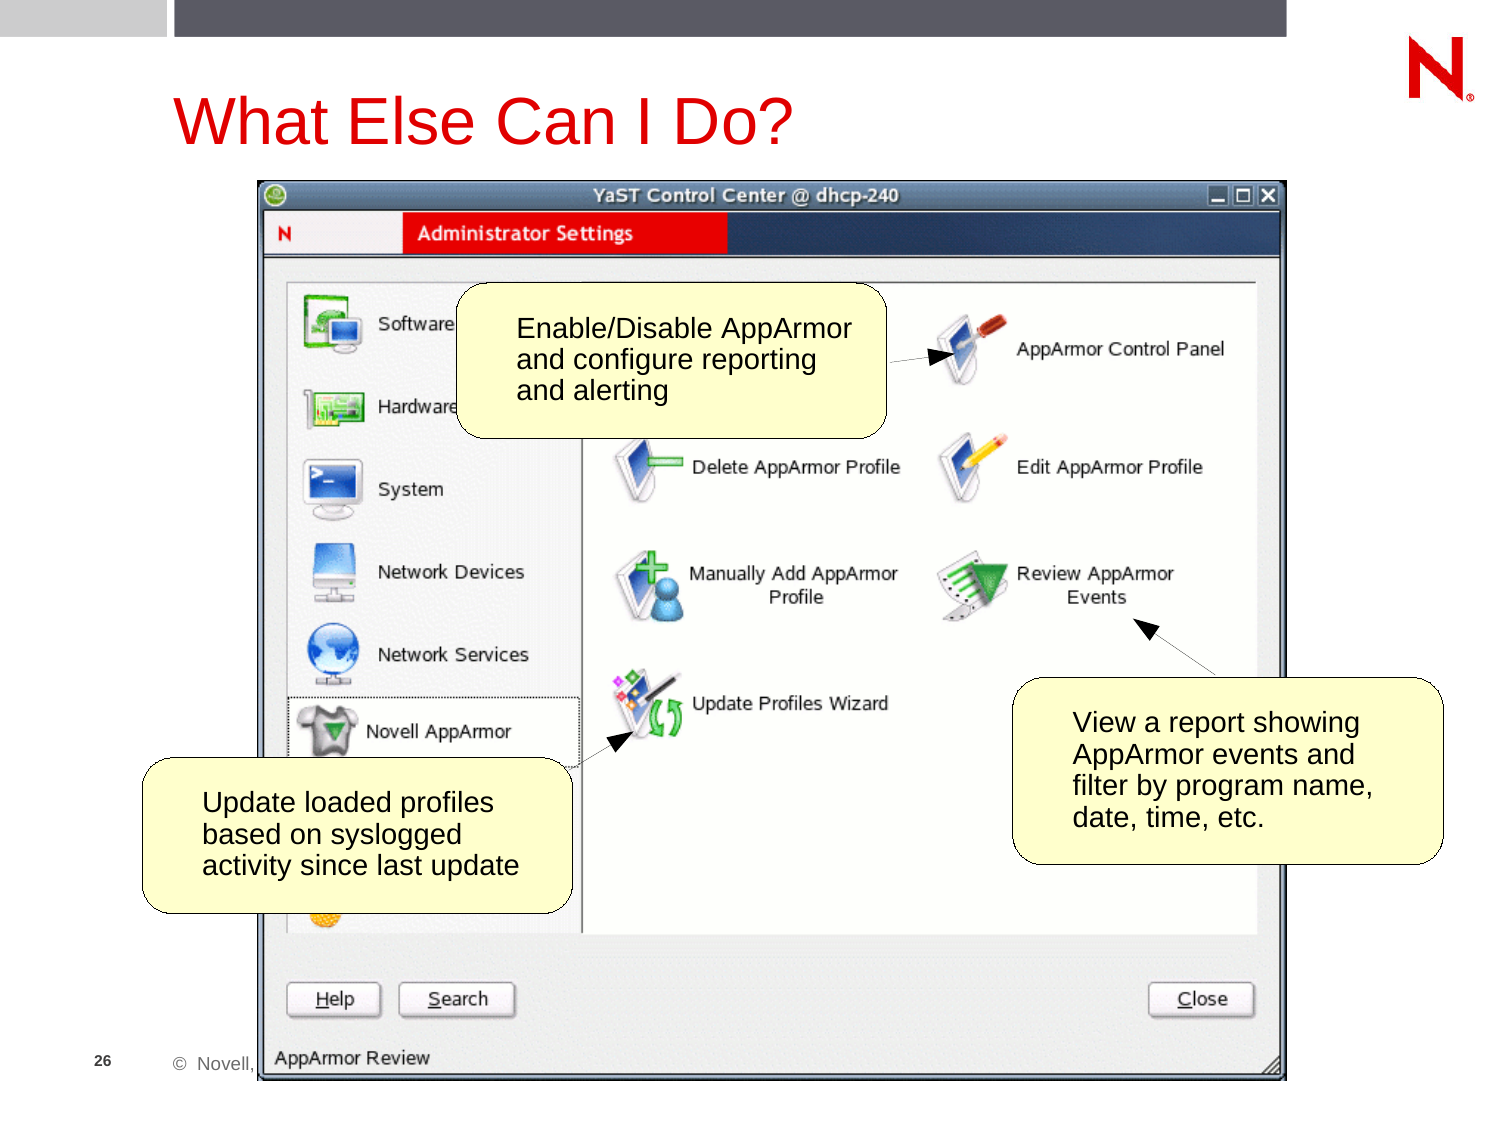

# What Else Can I Do?
	Enable/Disable AppArmor and configure reporting and alerting
	View a report showing AppArmor events and filter by program name, date, time, etc.
	Update loaded profiles based on syslogged activity since last update